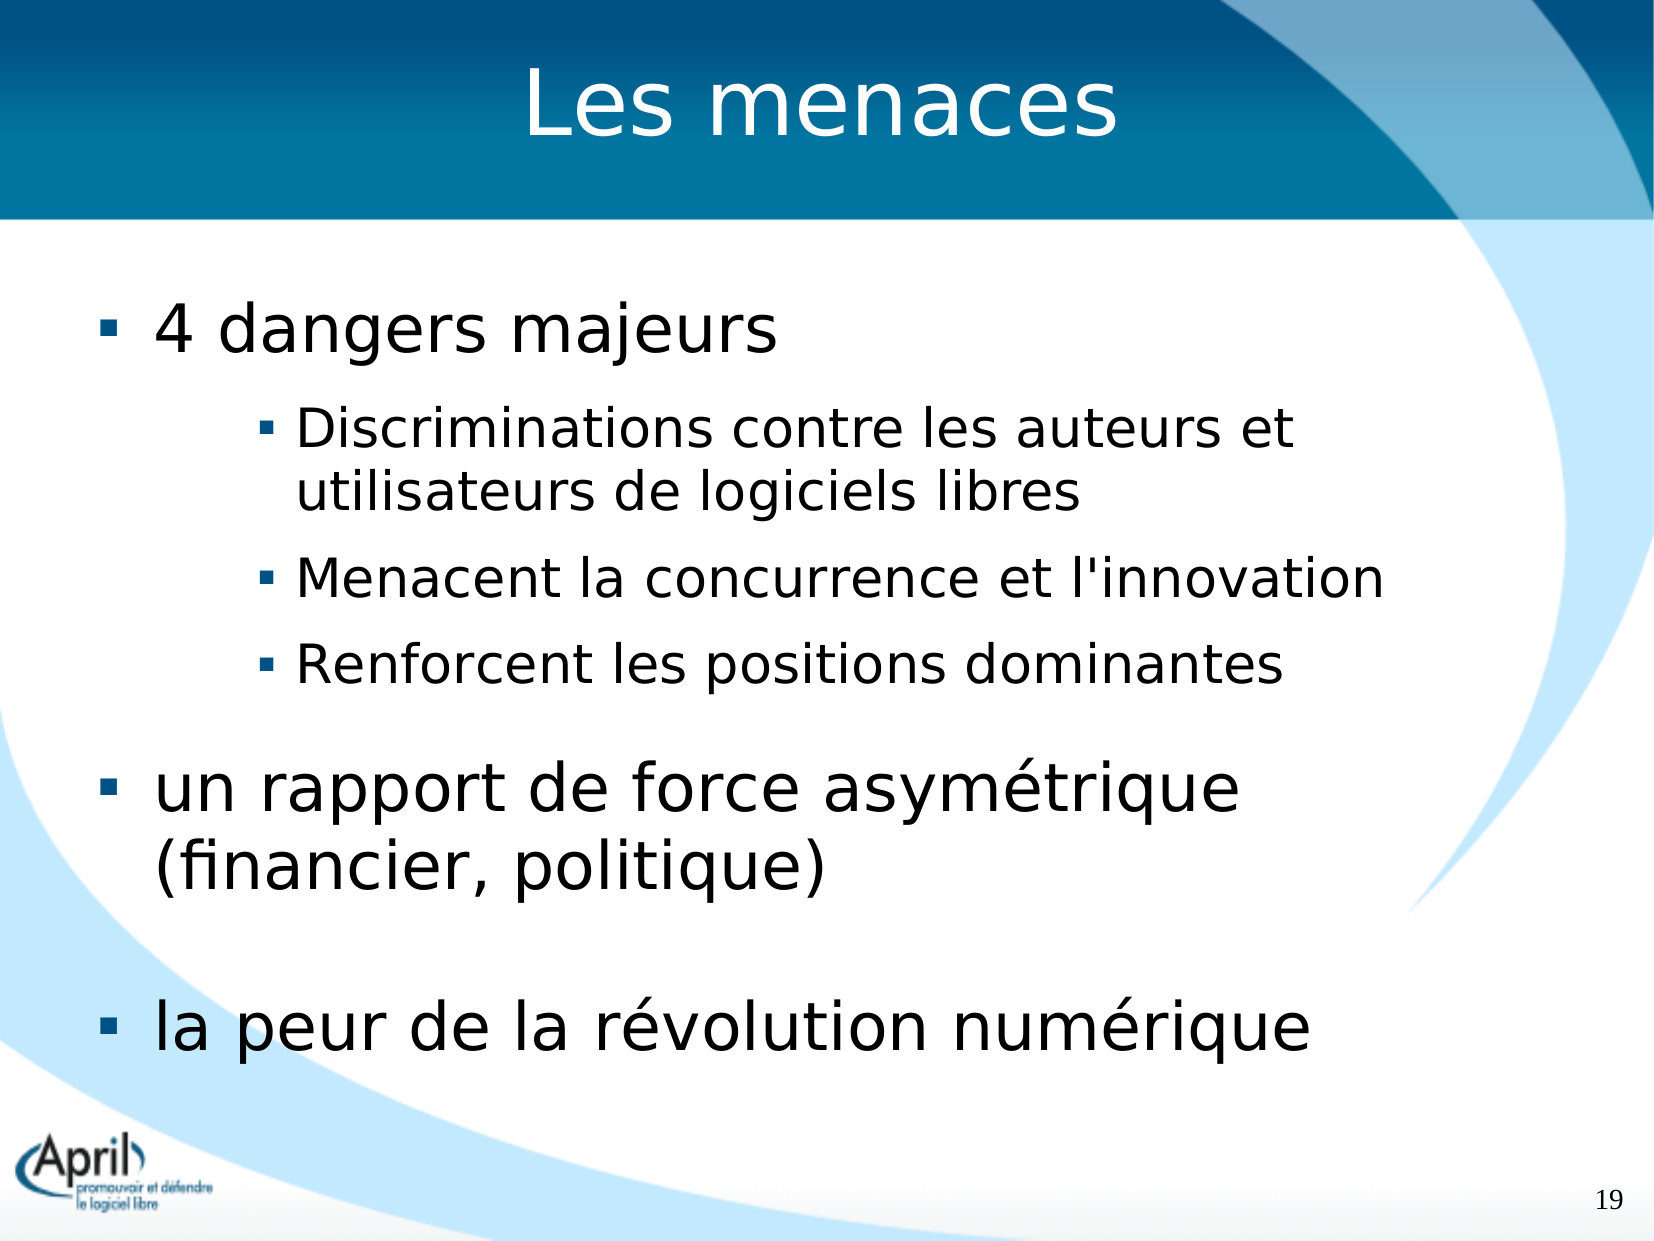

# Les menaces
4 dangers majeurs
Discriminations contre les auteurs et utilisateurs de logiciels libres
Menacent la concurrence et l'innovation
Renforcent les positions dominantes
un rapport de force asymétrique (financier, politique)
la peur de la révolution numérique
19